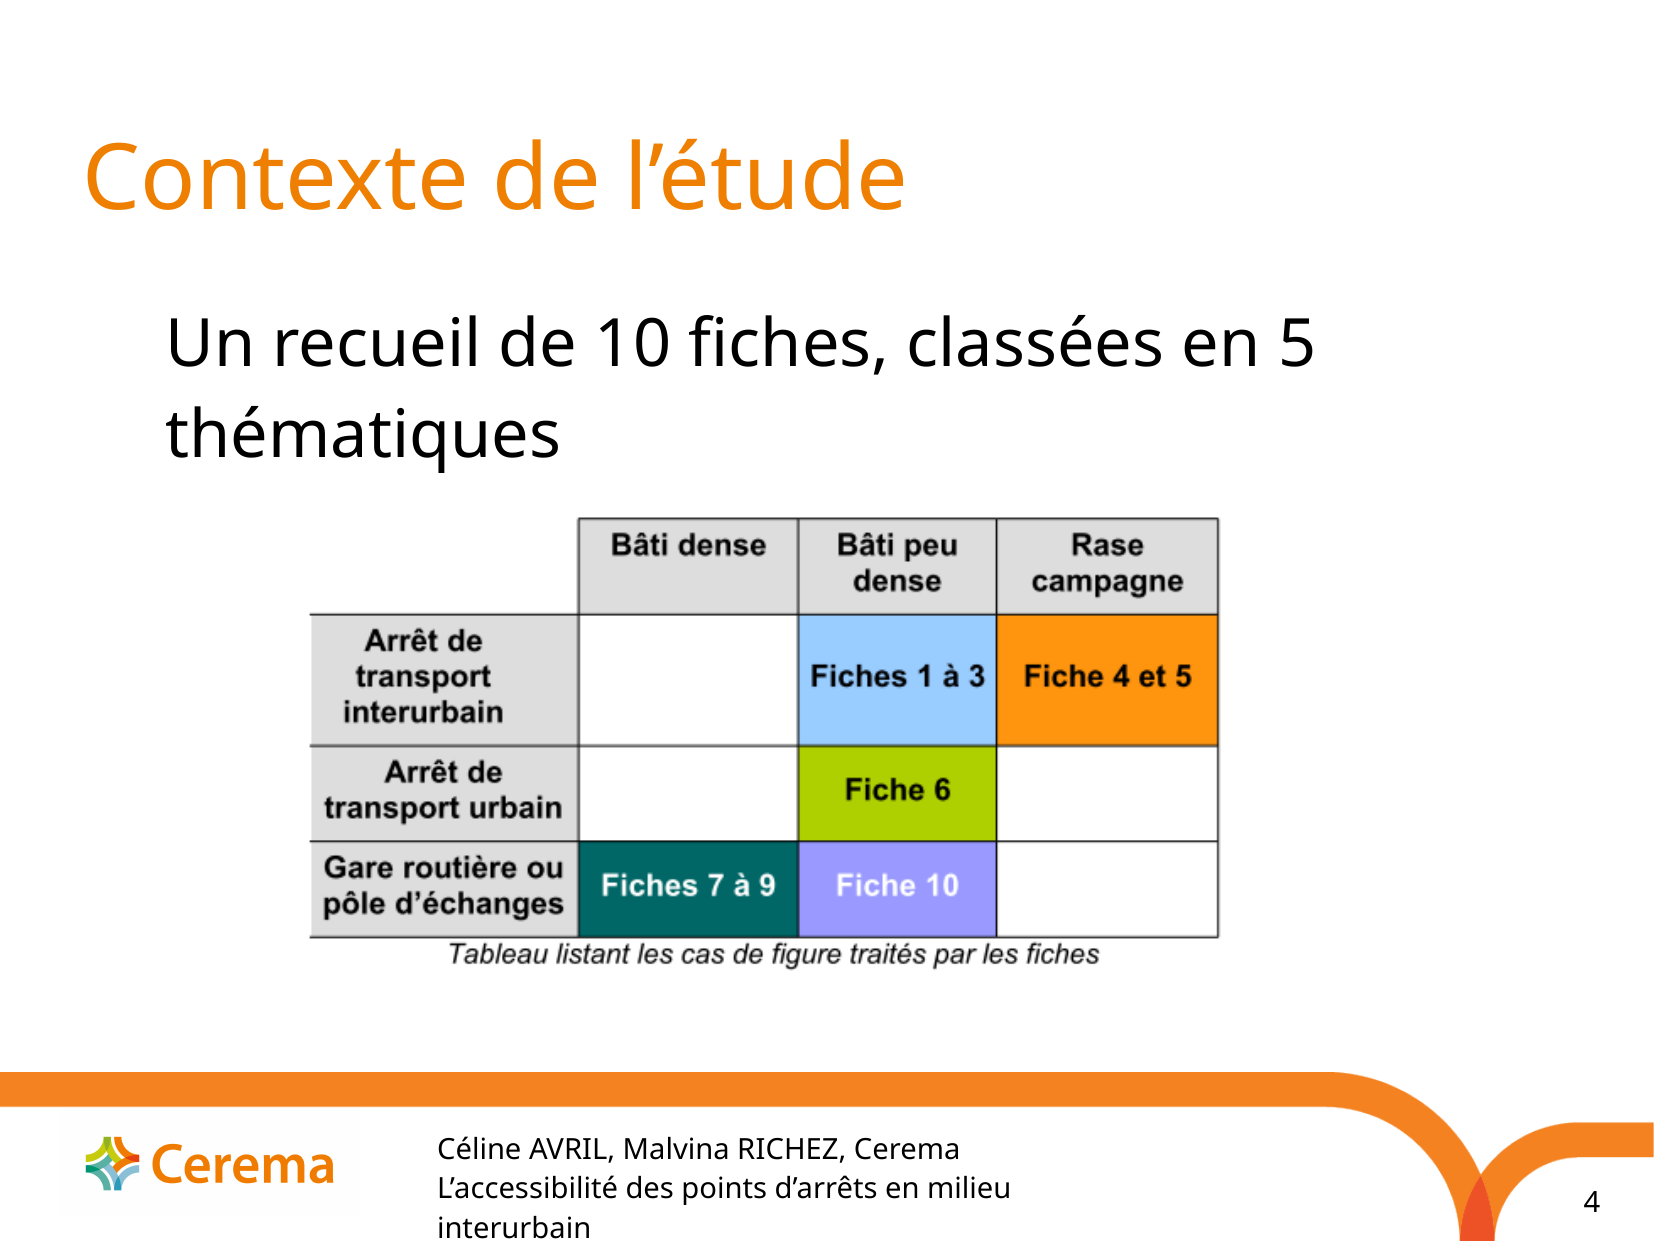

# Contexte de l’étude
Un recueil de 10 fiches, classées en 5 thématiques
4